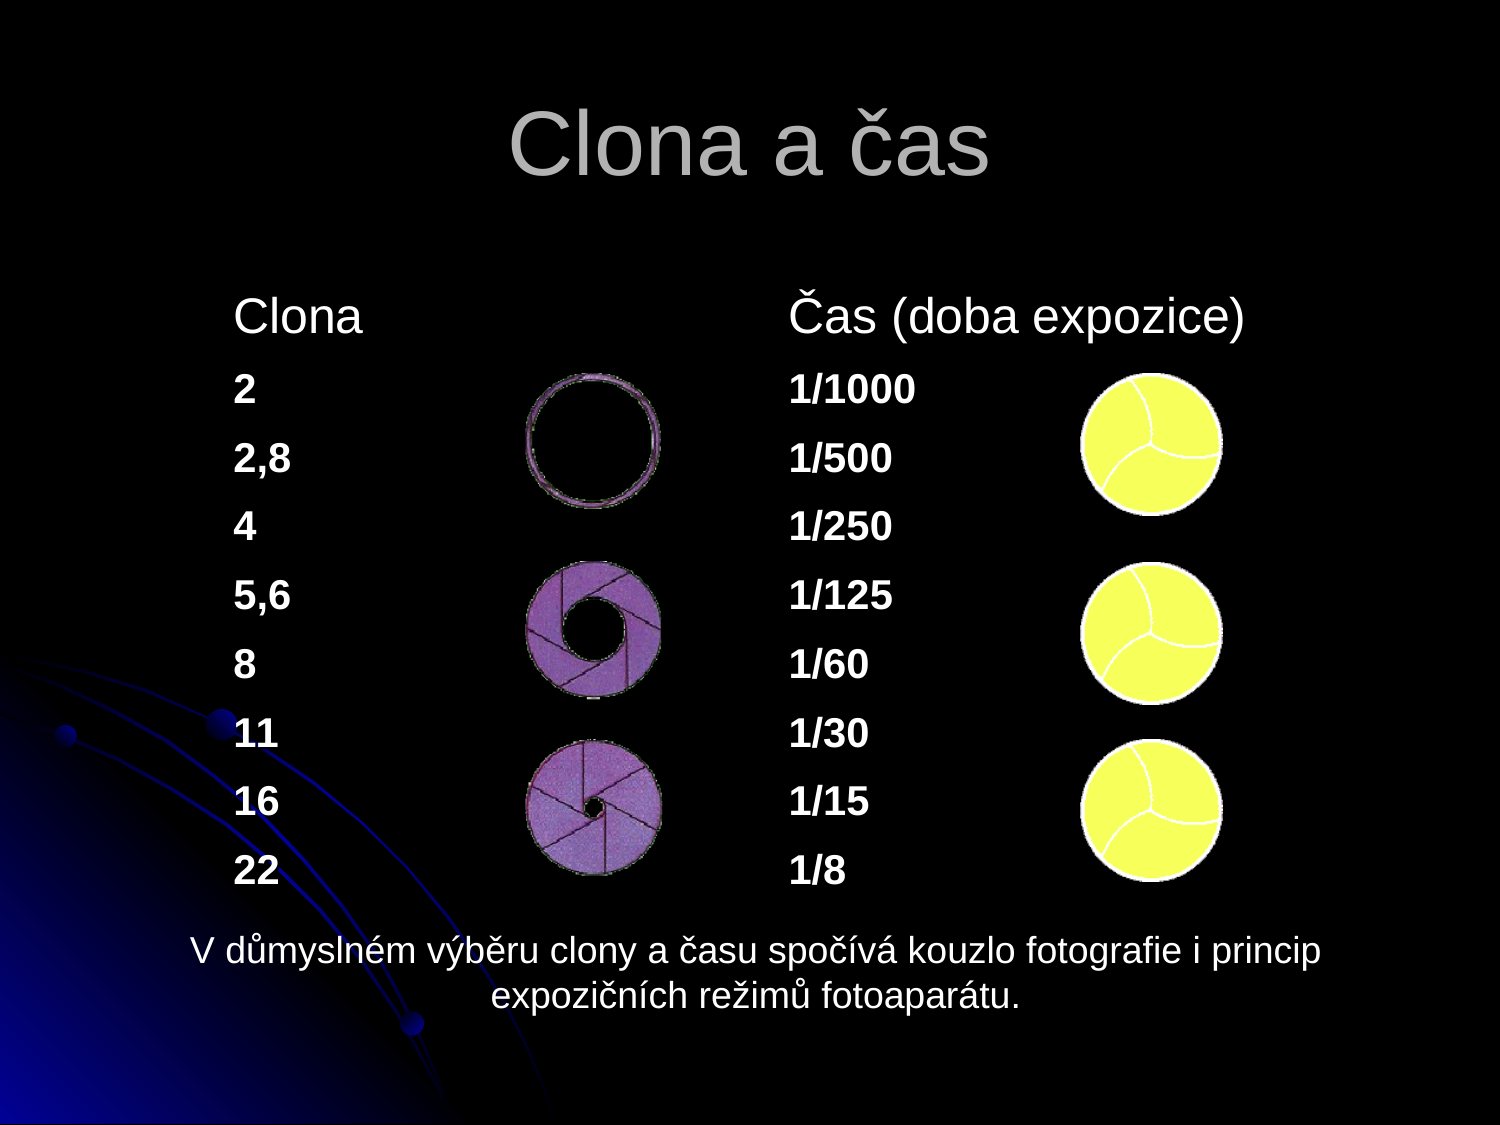

# Clona a čas
| Clona | Čas (doba expozice) |
| --- | --- |
| 2 | 1/1000 |
| 2,8 | 1/500 |
| 4 | 1/250 |
| 5,6 | 1/125 |
| 8 | 1/60 |
| 11 | 1/30 |
| 16 | 1/15 |
| 22 | 1/8 |
V důmyslném výběru clony a času spočívá kouzlo fotografie i princip expozičních režimů fotoaparátu.